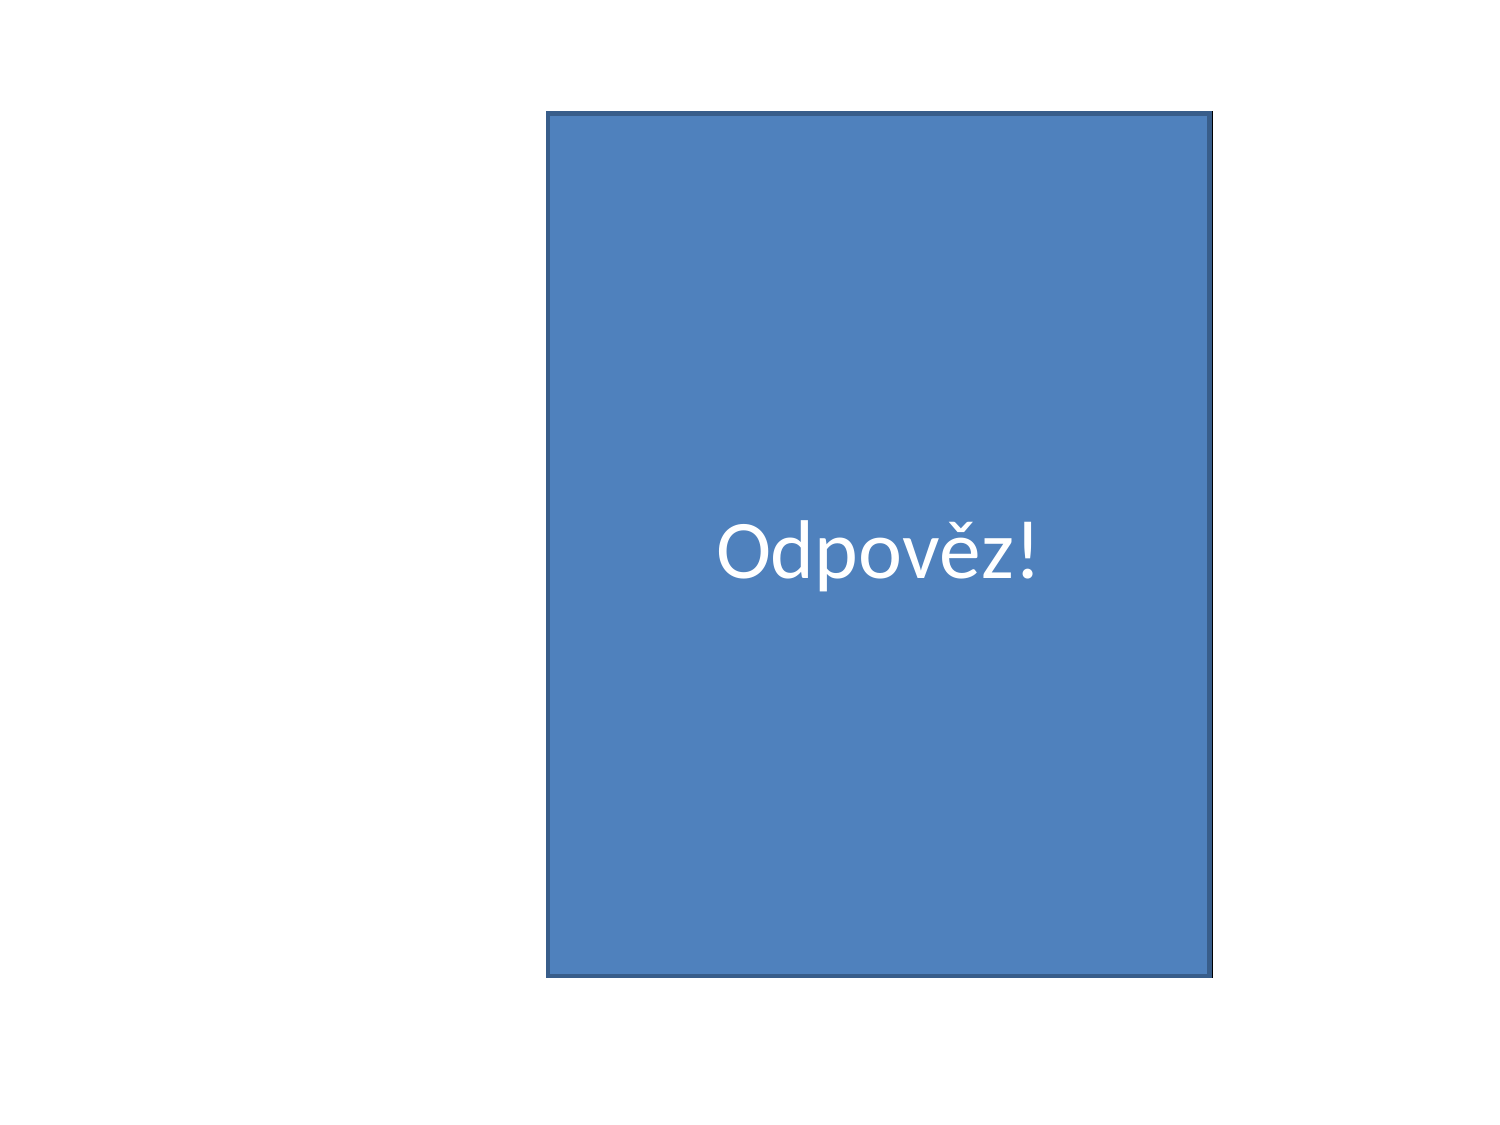

Odpověz!
Z jaké látky jsou zhotoveny
tyto 3 krychličky o stejném
objemu? Co budeme
Potřebovat, abychom to
zjistili?
V = 1 cm
V = 1 cm
3
3
V = 1 cm
3